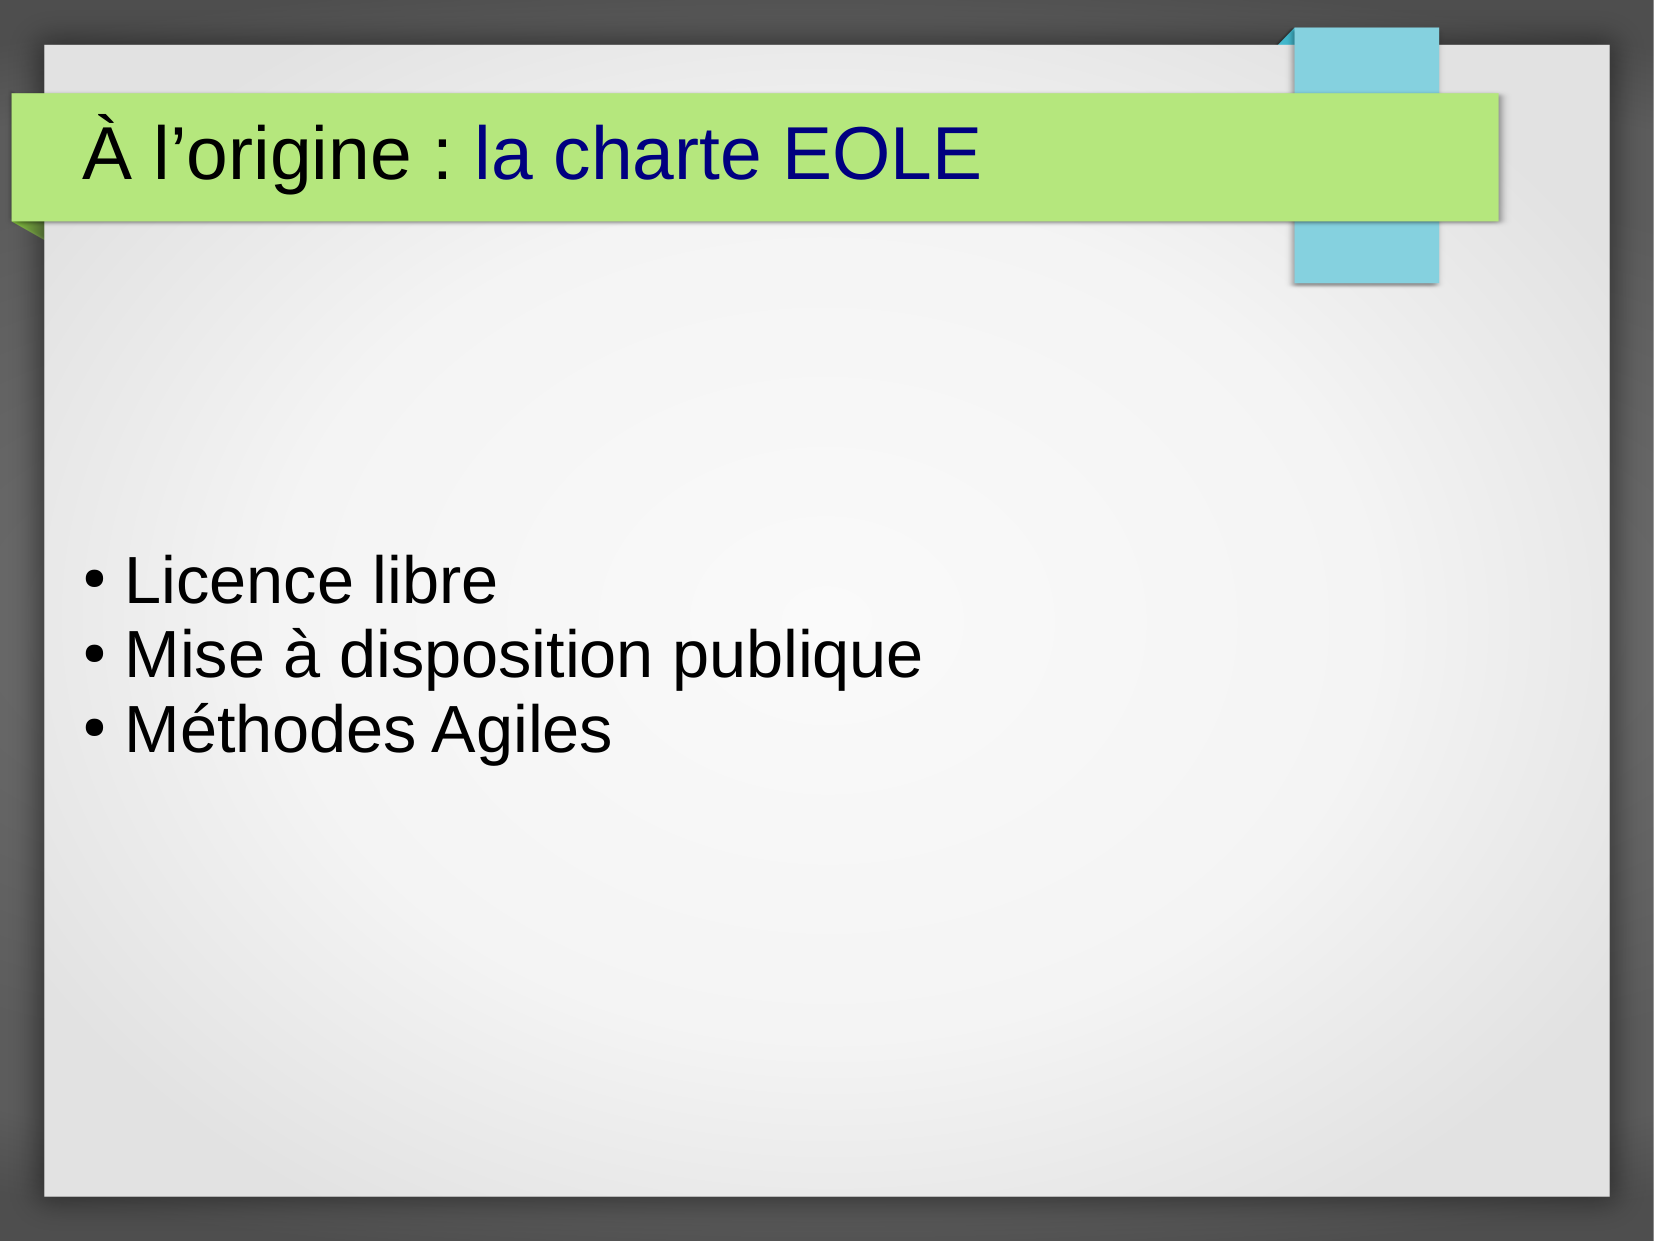

# À l’origine : la charte EOLE
 Licence libre
 Mise à disposition publique
 Méthodes Agiles